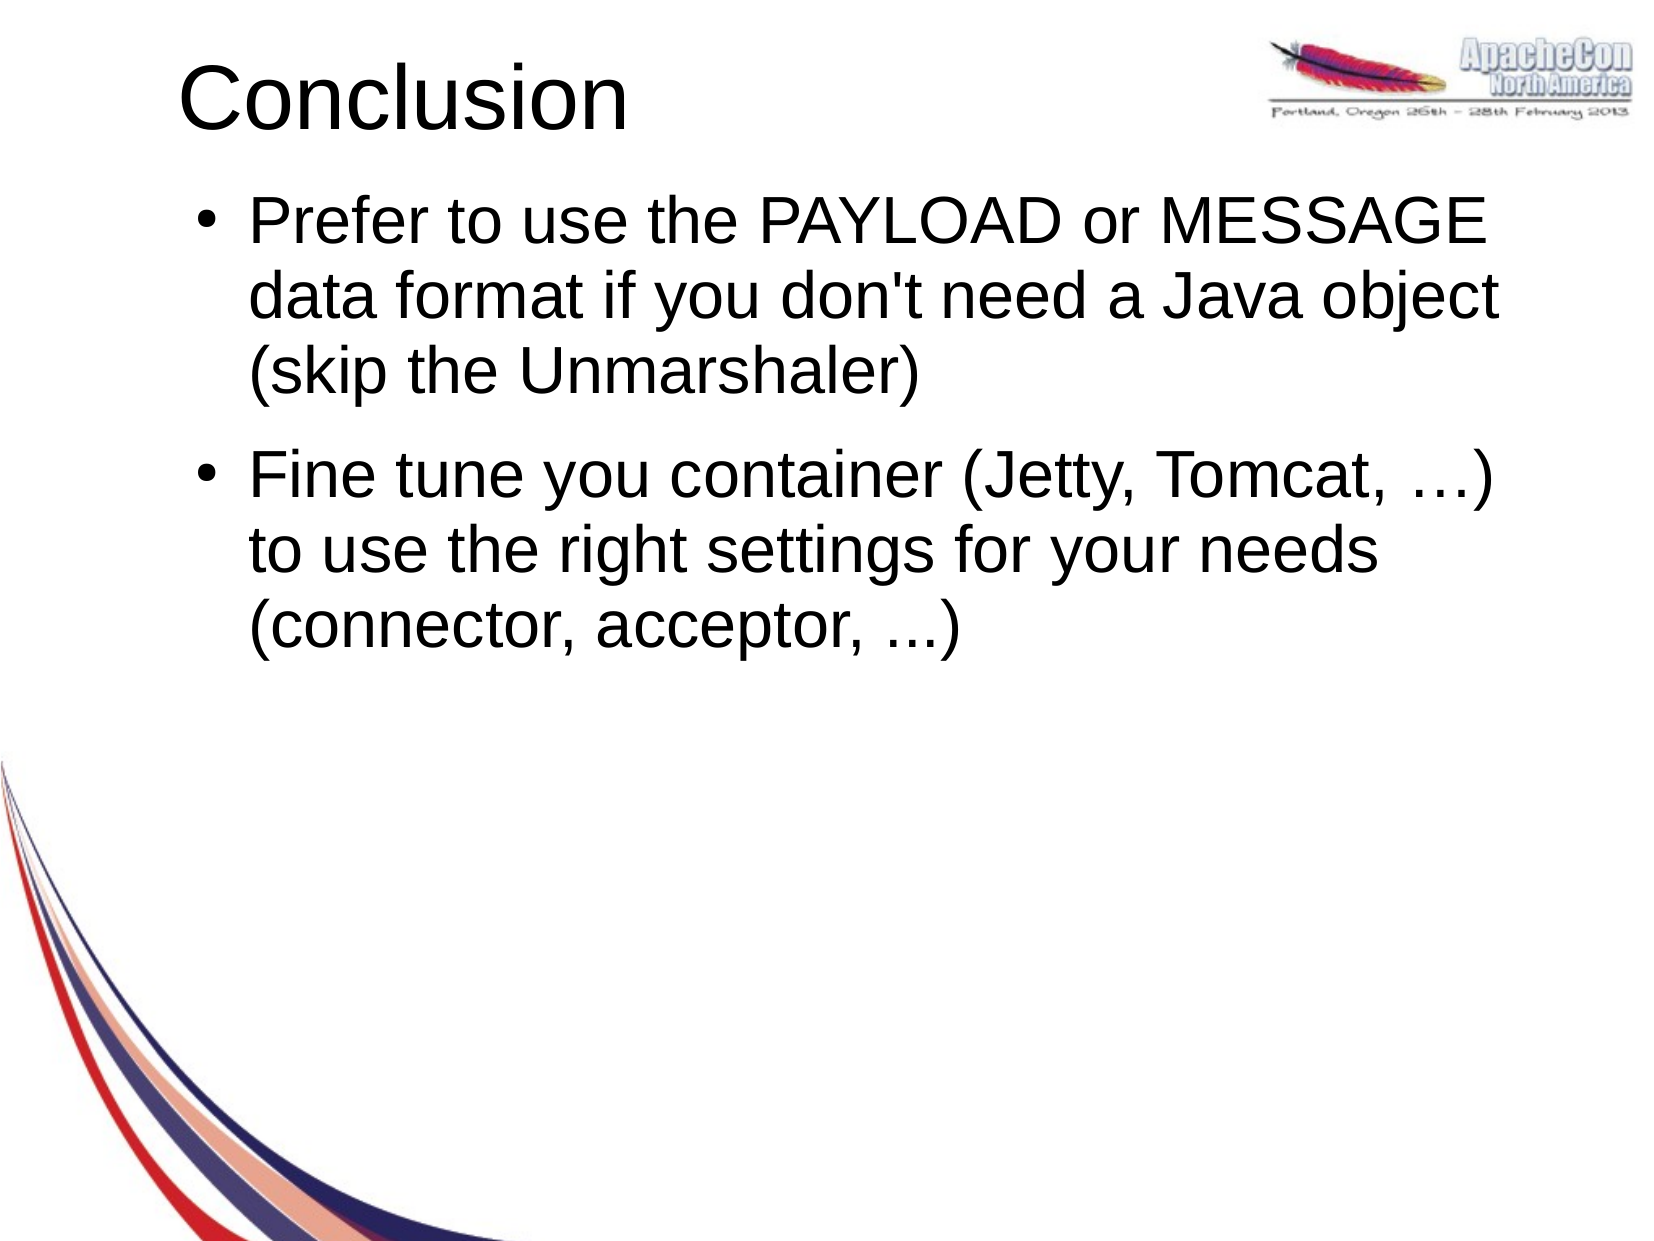

# Conclusion
Prefer to use the PAYLOAD or MESSAGE data format if you don't need a Java object (skip the Unmarshaler)
Fine tune you container (Jetty, Tomcat, …) to use the right settings for your needs (connector, acceptor, ...)